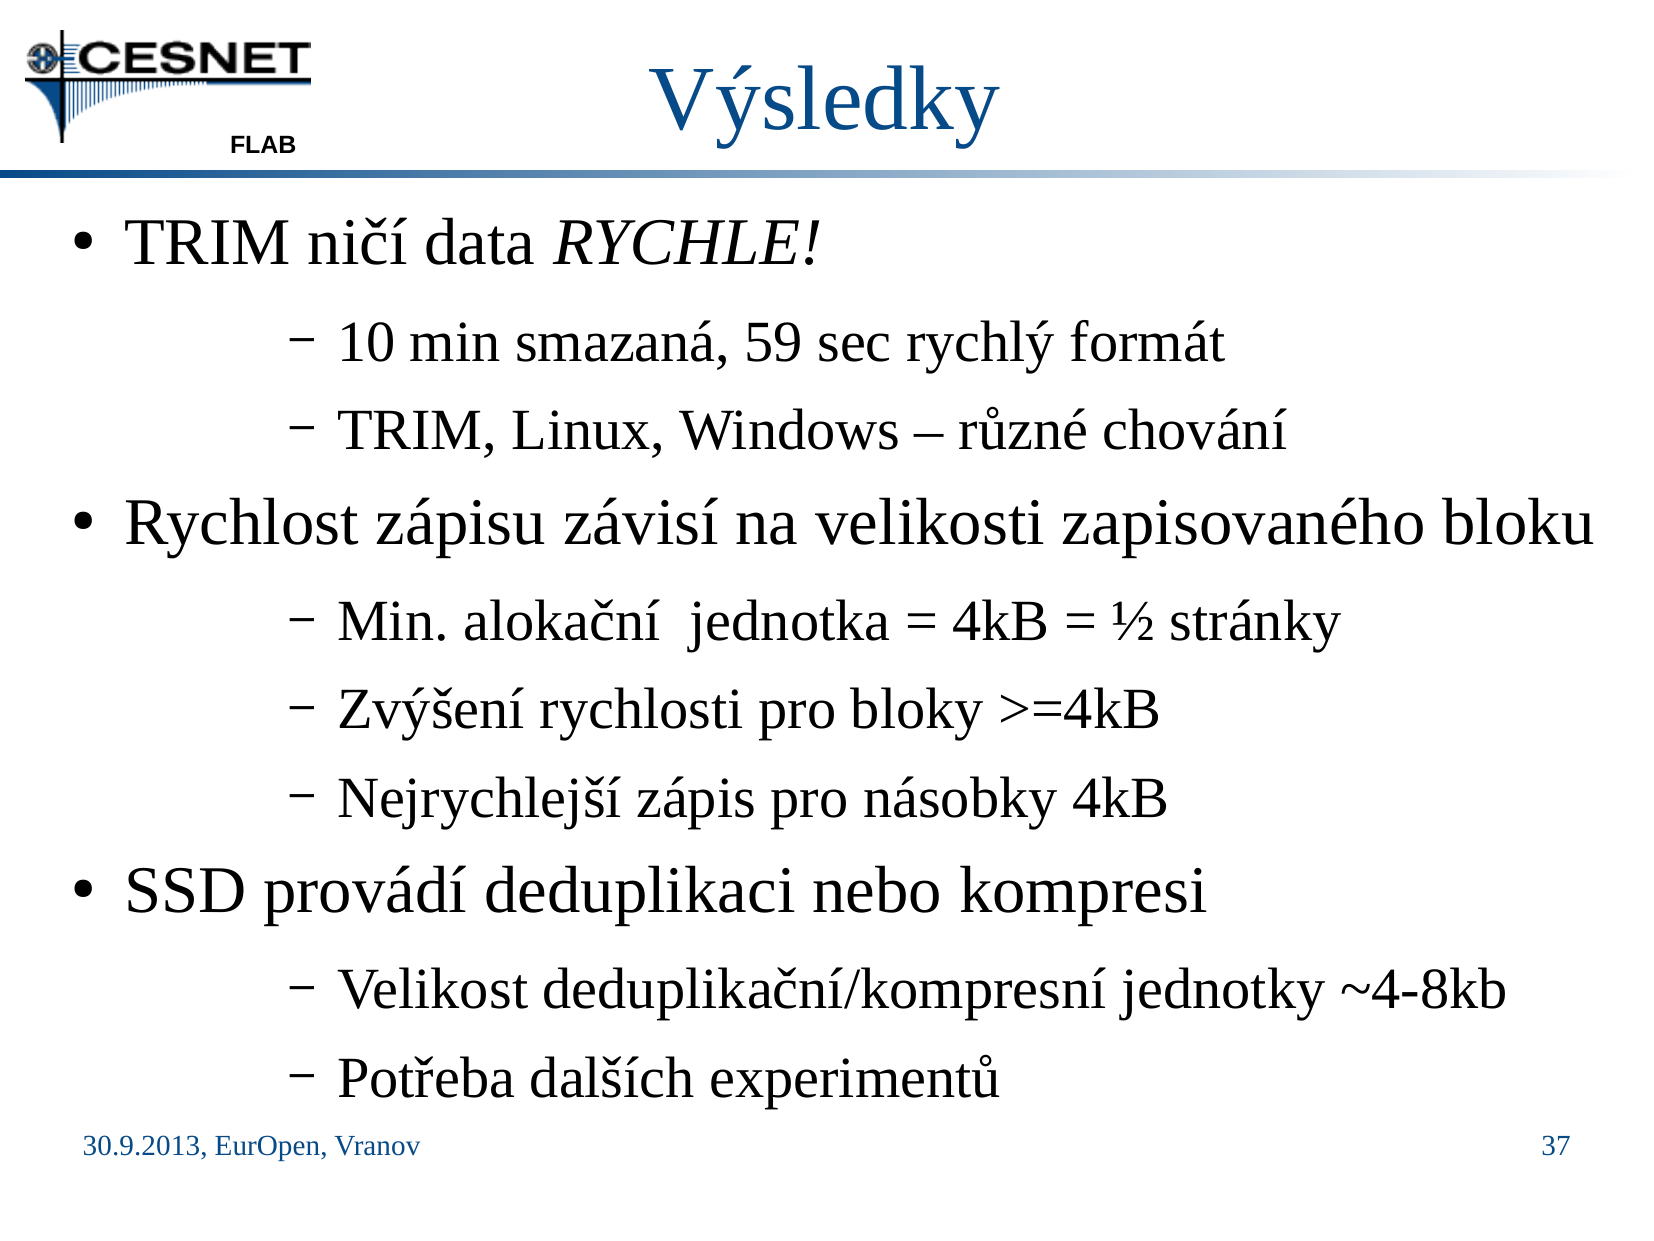

# Výsledky
TRIM ničí data RYCHLE!
10 min smazaná, 59 sec rychlý formát
TRIM, Linux, Windows – různé chování
Rychlost zápisu závisí na velikosti zapisovaného bloku
Min. alokační jednotka = 4kB = ½ stránky
Zvýšení rychlosti pro bloky >=4kB
Nejrychlejší zápis pro násobky 4kB
SSD provádí deduplikaci nebo kompresi
Velikost deduplikační/kompresní jednotky ~4-8kb
Potřeba dalších experimentů
30.9.2013, EurOpen, Vranov
37